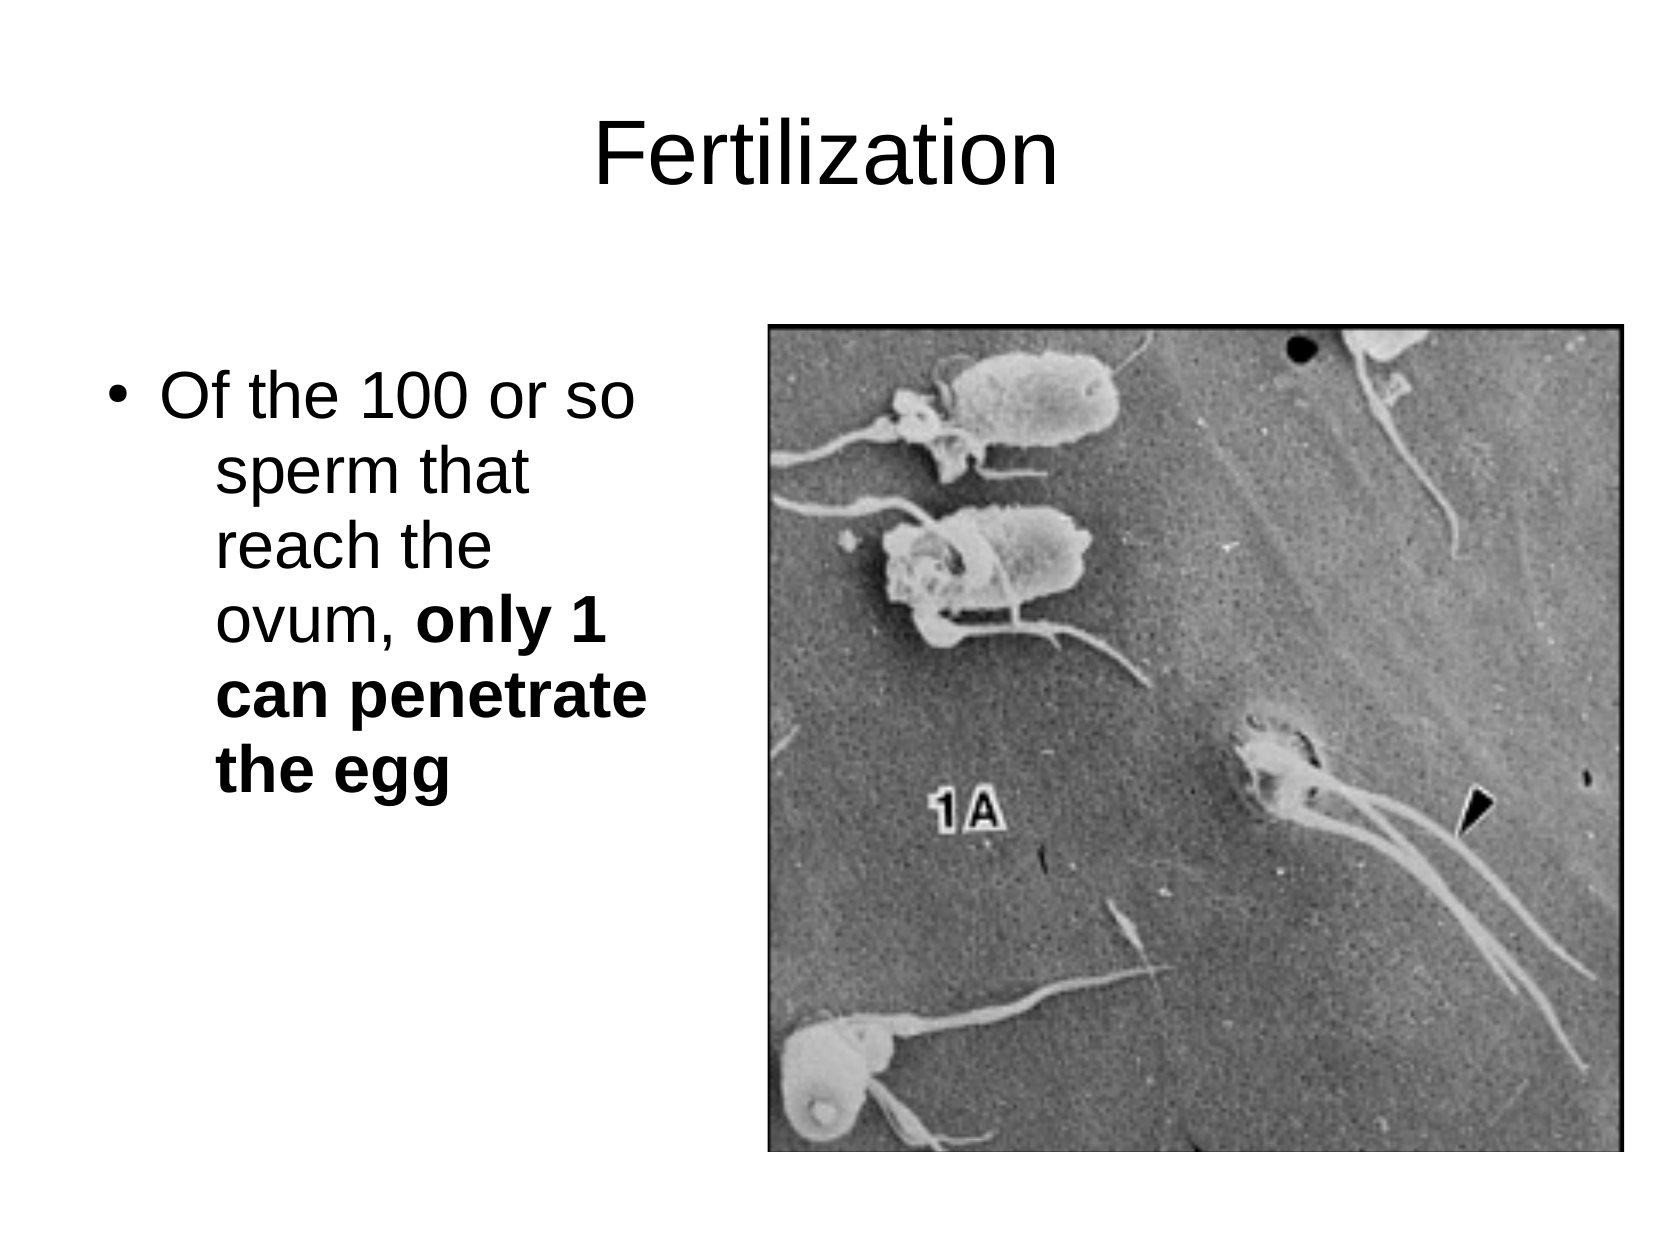

# Fertilization
Of the 100 or so sperm that reach the ovum, only 1 can penetrate the egg